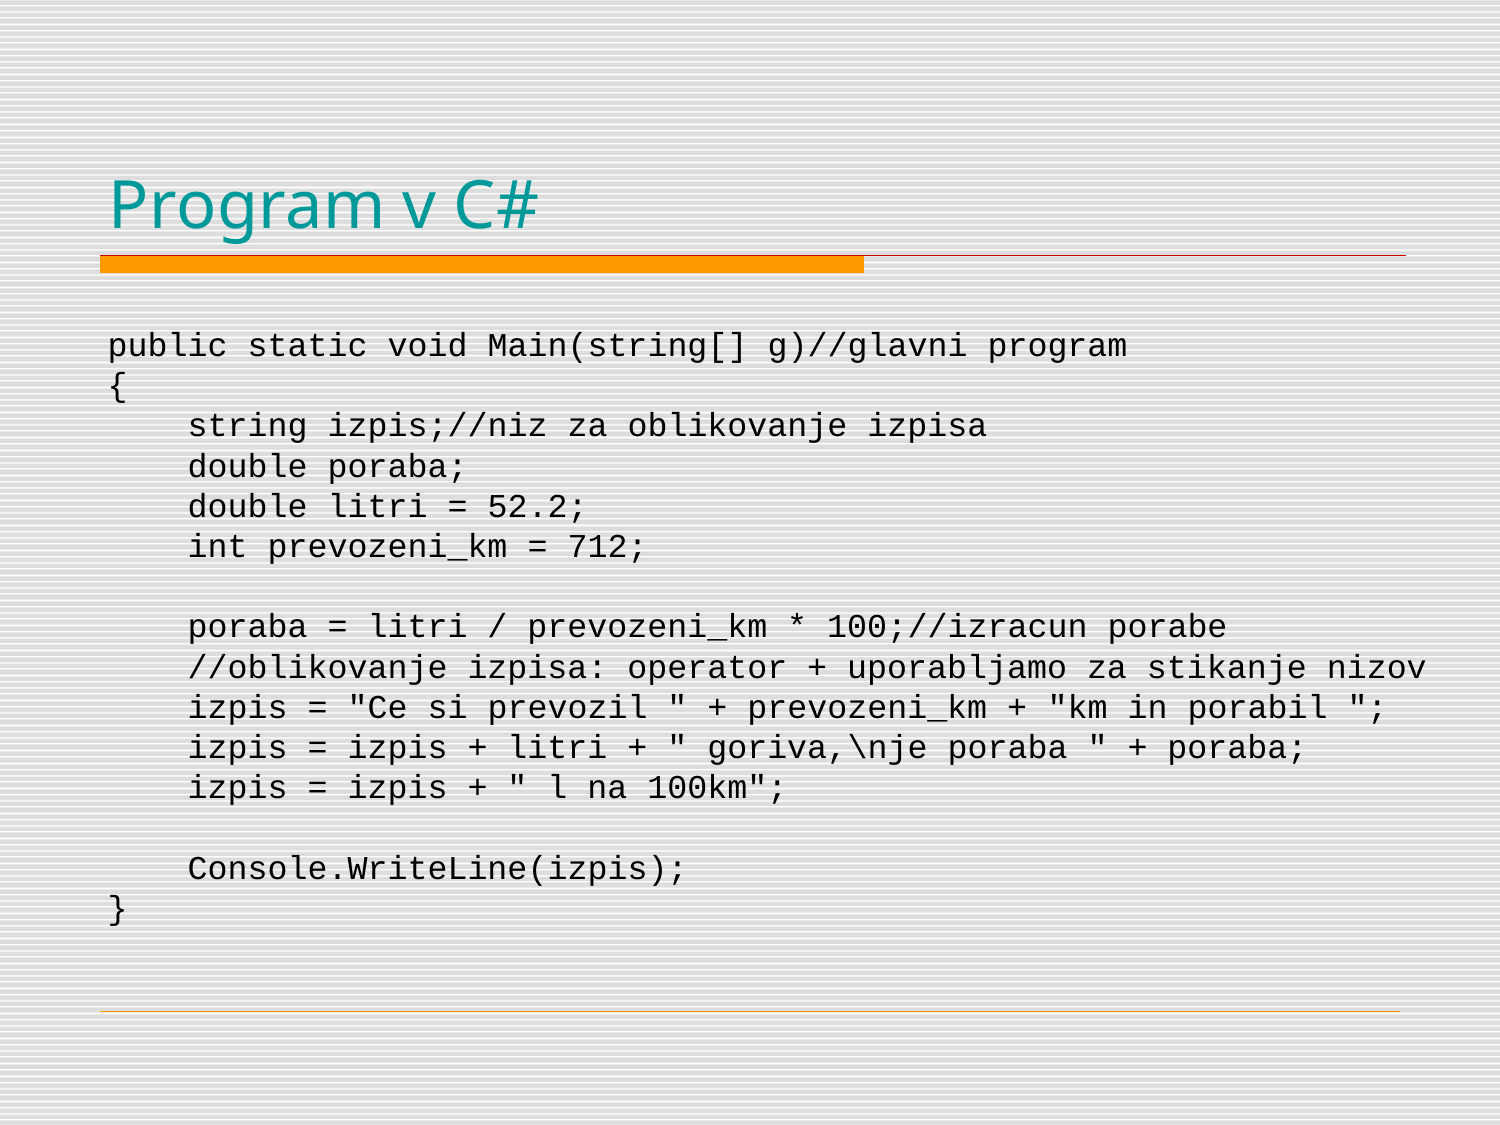

# Program v C#
public static void Main(string[] g)//glavni program
{
 string izpis;//niz za oblikovanje izpisa
 double poraba;
 double litri = 52.2;
 int prevozeni_km = 712;
 poraba = litri / prevozeni_km * 100;//izracun porabe
 //oblikovanje izpisa: operator + uporabljamo za stikanje nizov
 izpis = "Ce si prevozil " + prevozeni_km + "km in porabil ";
 izpis = izpis + litri + " goriva,\nje poraba " + poraba;
 izpis = izpis + " l na 100km";
 Console.WriteLine(izpis);
}